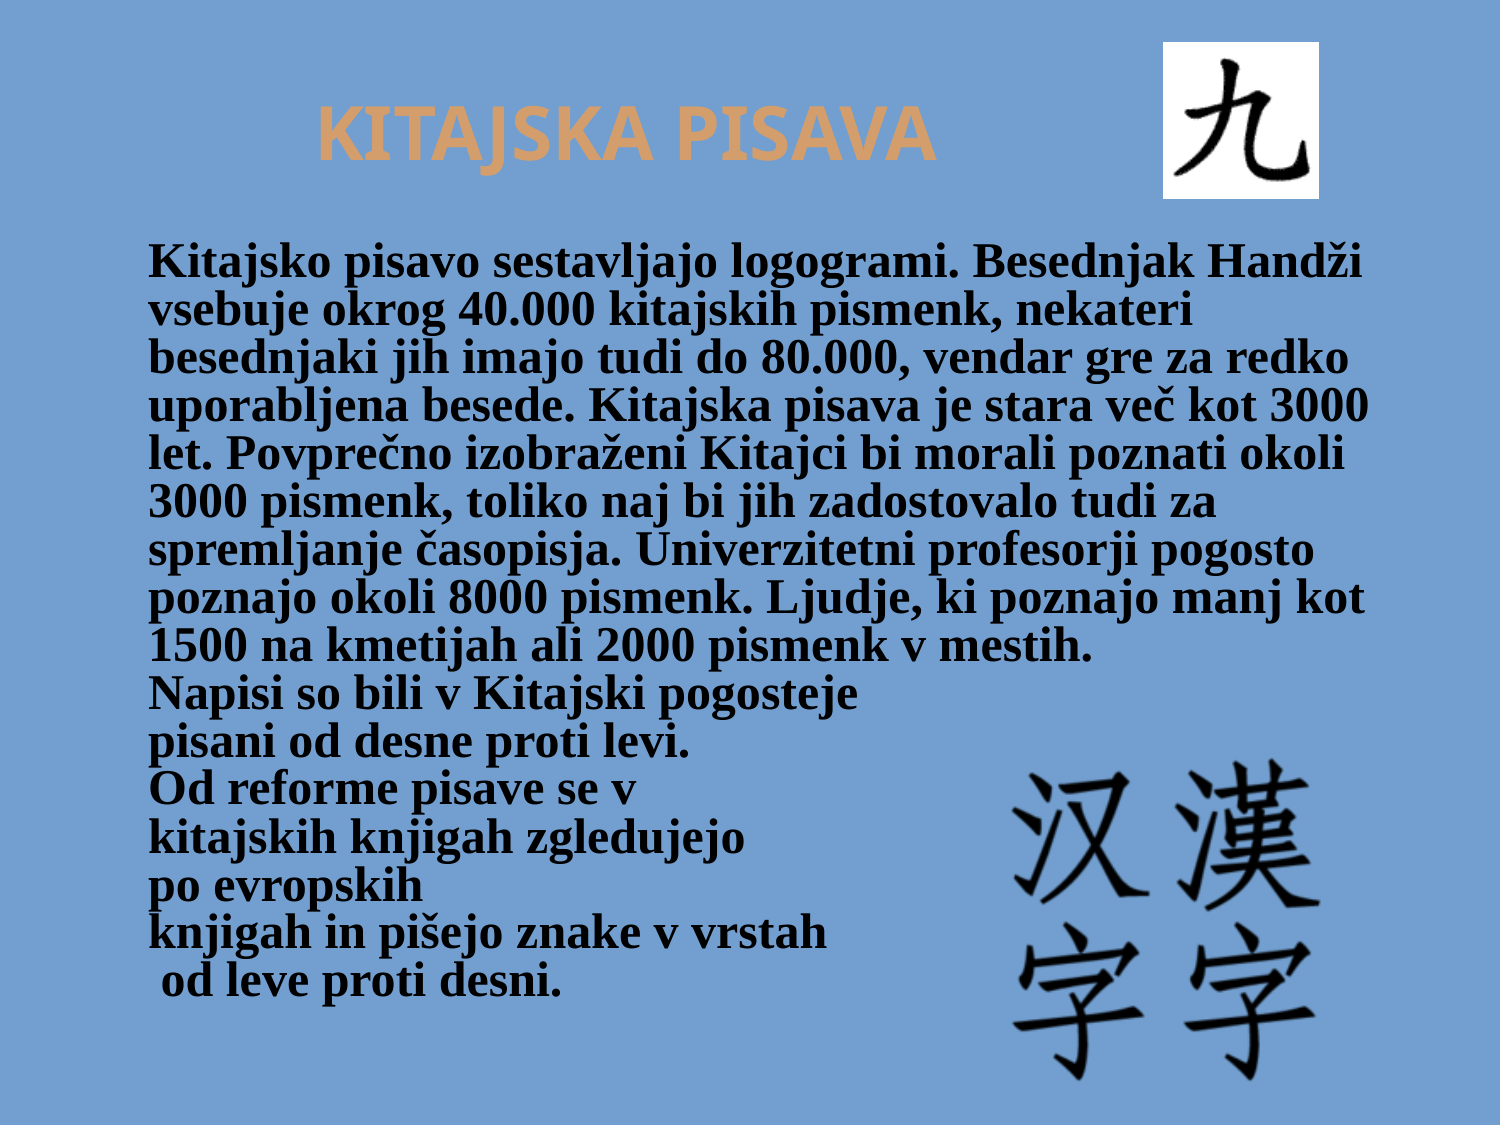

KITAJSKA PISAVA
# Kitajsko pisavo sestavljajo logogrami. Besednjak Handži vsebuje okrog 40.000 kitajskih pismenk, nekateri besednjaki jih imajo tudi do 80.000, vendar gre za redko uporabljena besede. Kitajska pisava je stara več kot 3000 let. Povprečno izobraženi Kitajci bi morali poznati okoli 3000 pismenk, toliko naj bi jih zadostovalo tudi za spremljanje časopisja. Univerzitetni profesorji pogosto poznajo okoli 8000 pismenk. Ljudje, ki poznajo manj kot 1500 na kmetijah ali 2000 pismenk v mestih. Napisi so bili v Kitajski pogosteje pisani od desne proti levi. Od reforme pisave se v kitajskih knjigah zgledujejo po evropskih knjigah in pišejo znake v vrstah od leve proti desni.